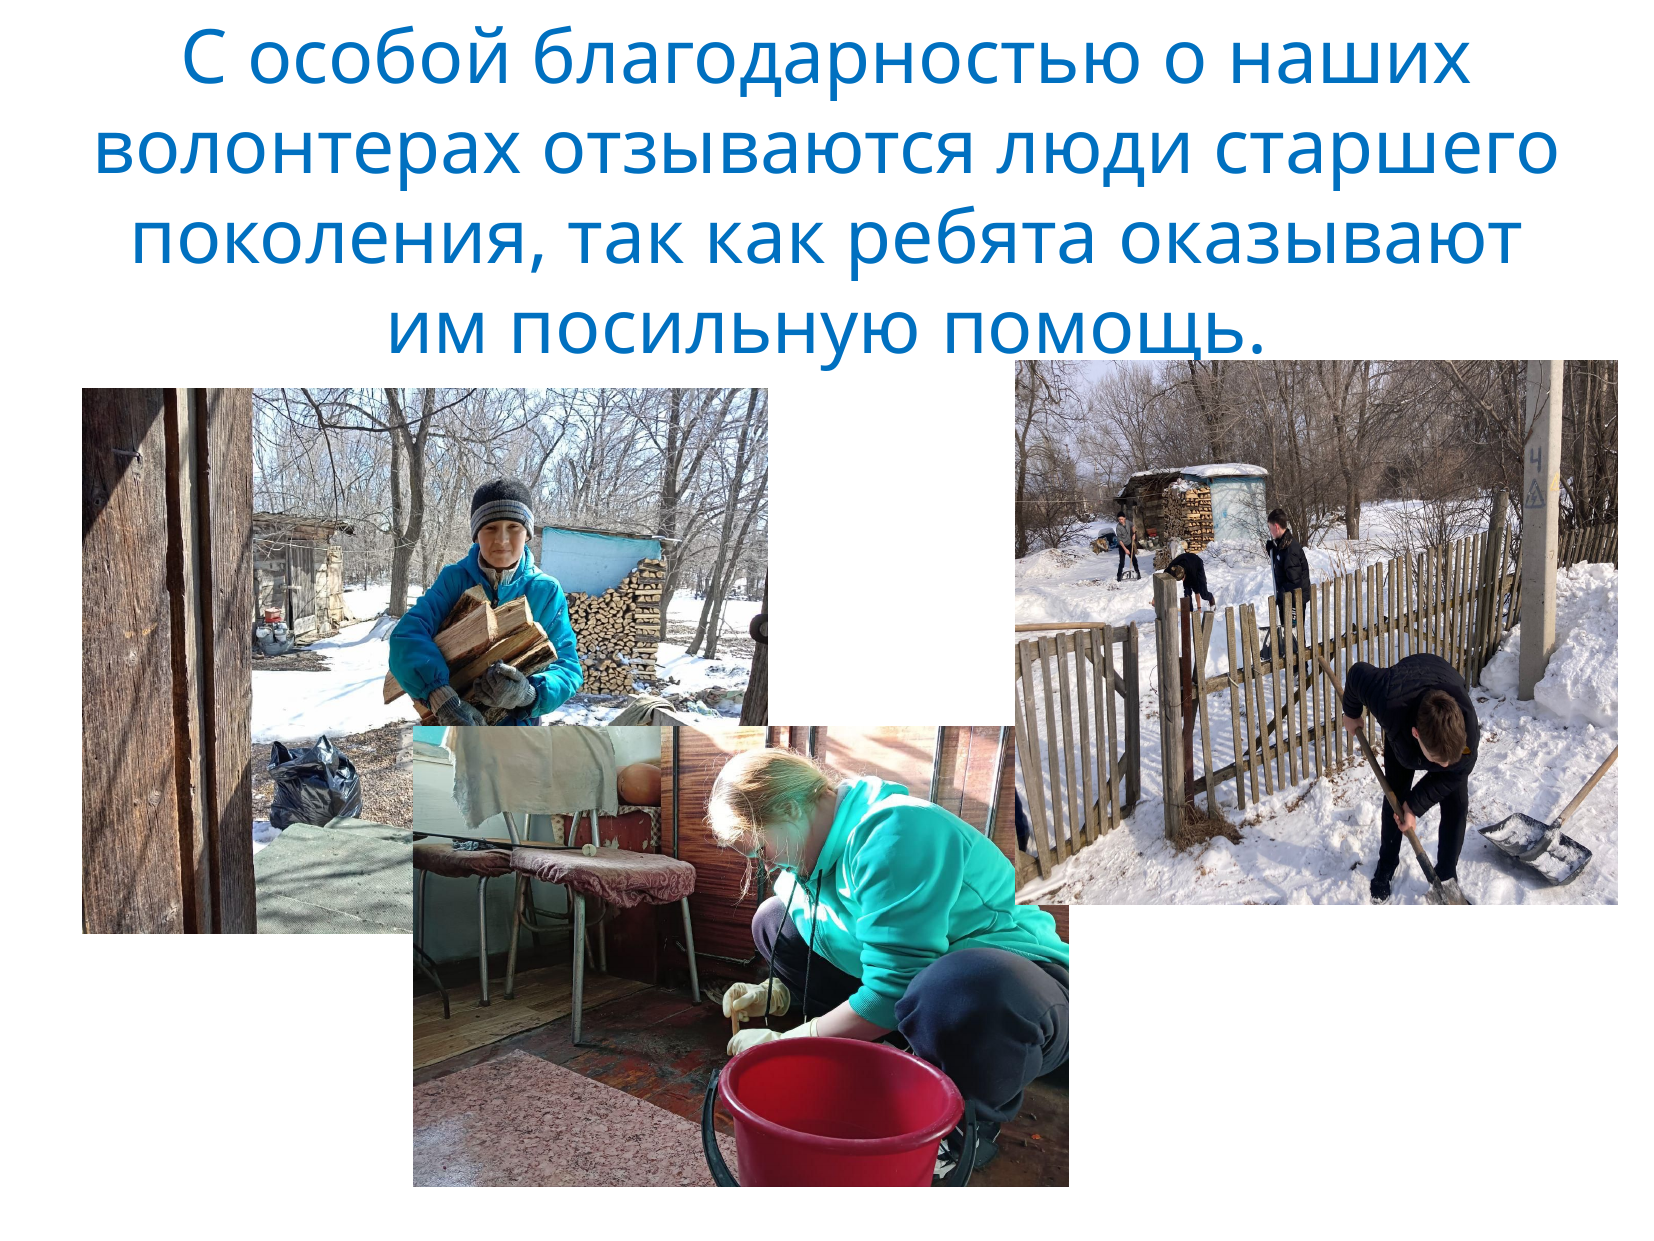

# С особой благодарностью о наших волонтерах отзываются люди старшего поколения, так как ребята оказывают им посильную помощь.